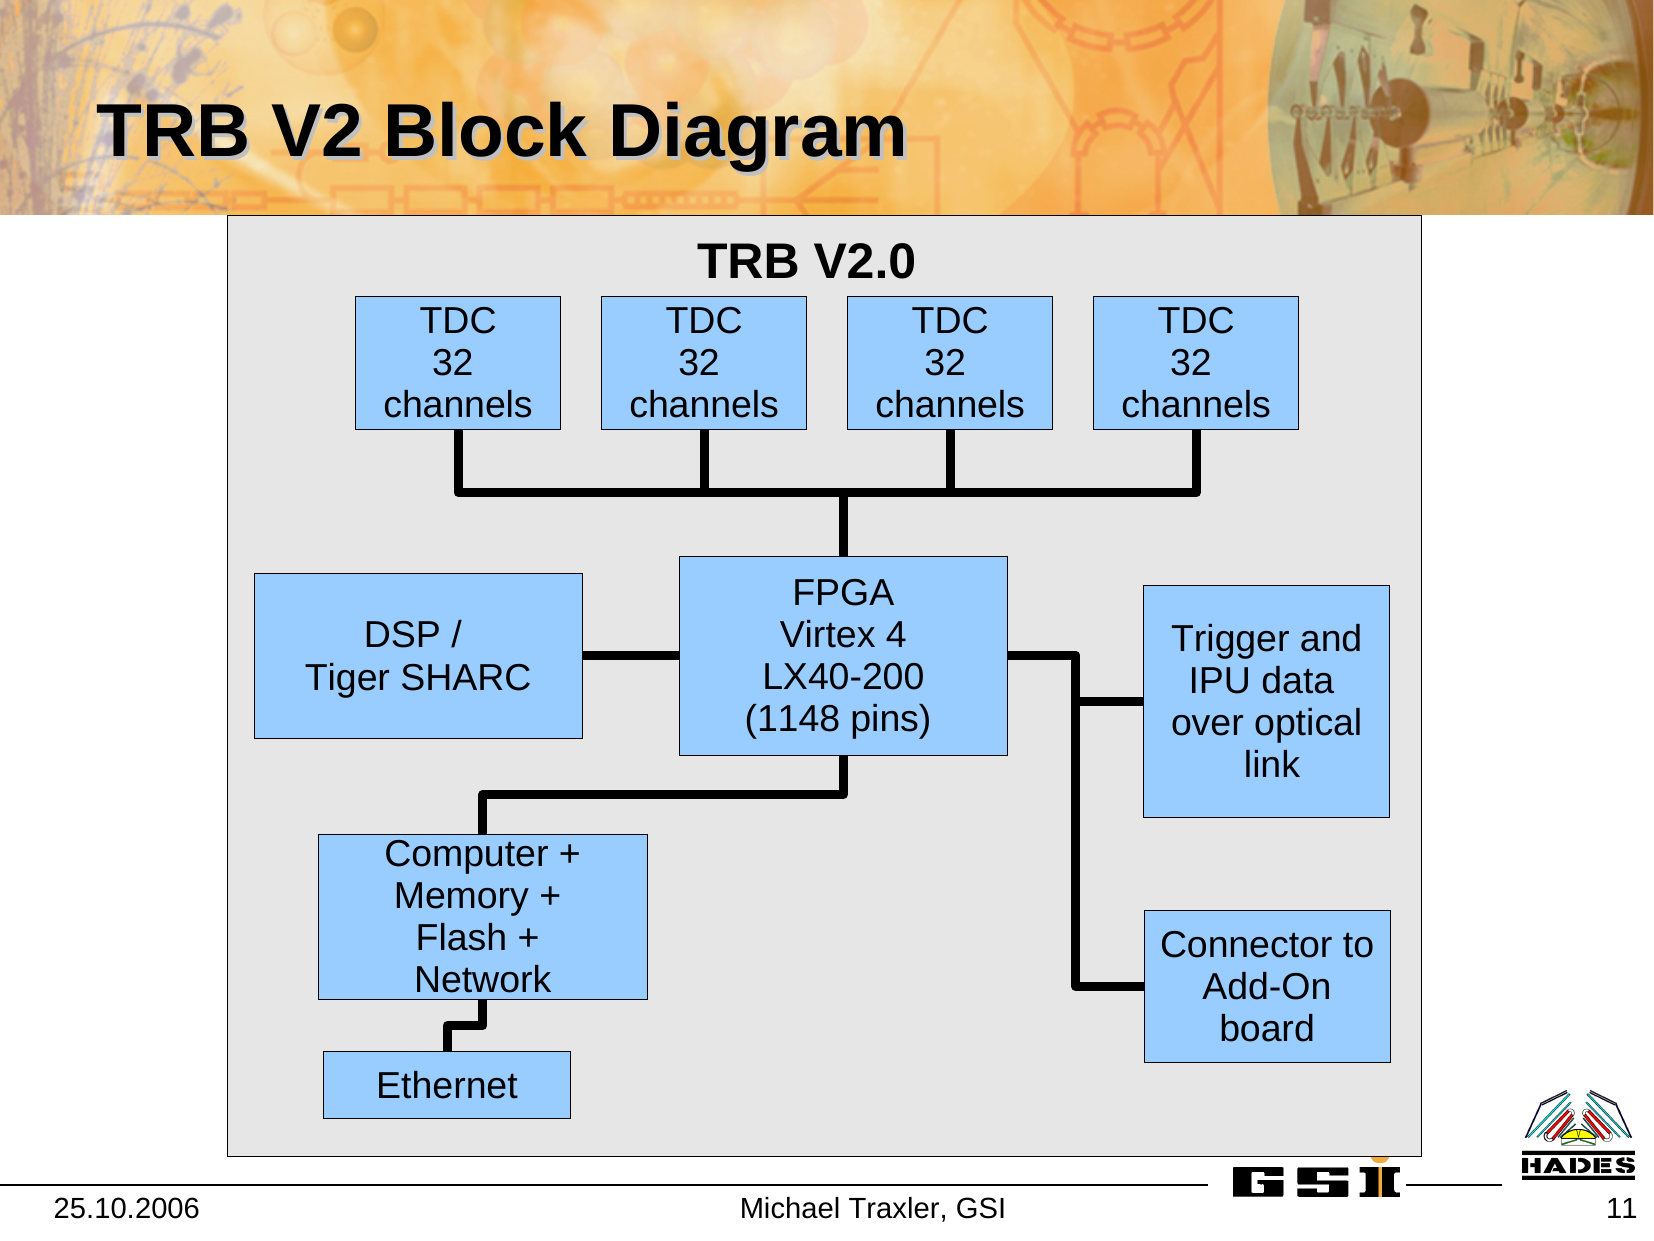

# TRB V2 Block Diagram
TRB V2.0
TDC
32
channels
TDC
32
channels
TDC
32
channels
TDC
32
channels
FPGA
Virtex 4
LX40-200
(1148 pins)
DSP /
Tiger SHARC
Trigger and
IPU data
over optical
 link
Computer +
Memory +
Flash +
Network
Connector to
Add-On
board
Ethernet
25.10.2006
Michael Traxler, GSI
11